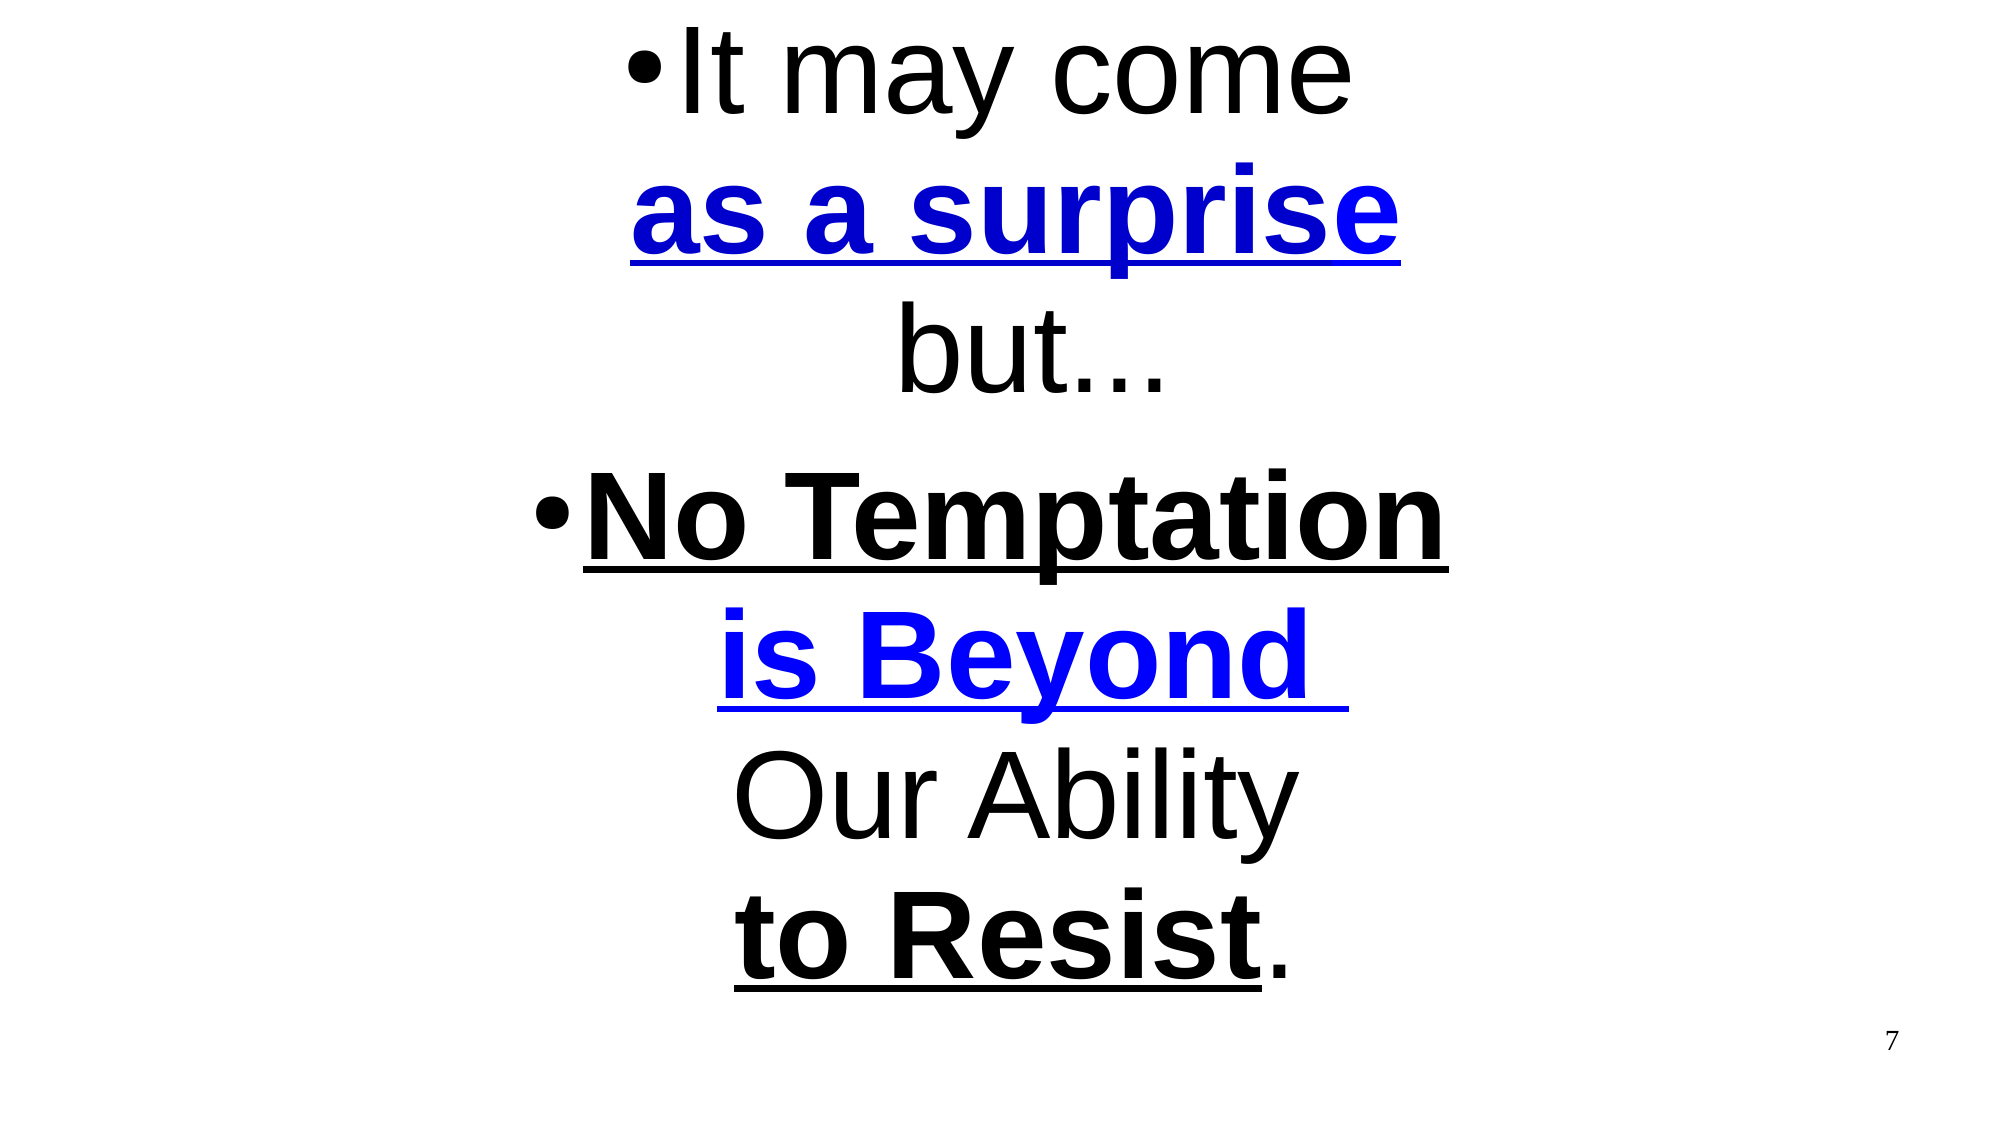

# It may come as a surprise but...
No Temptation
is Beyond
Our Ability
to Resist.
7